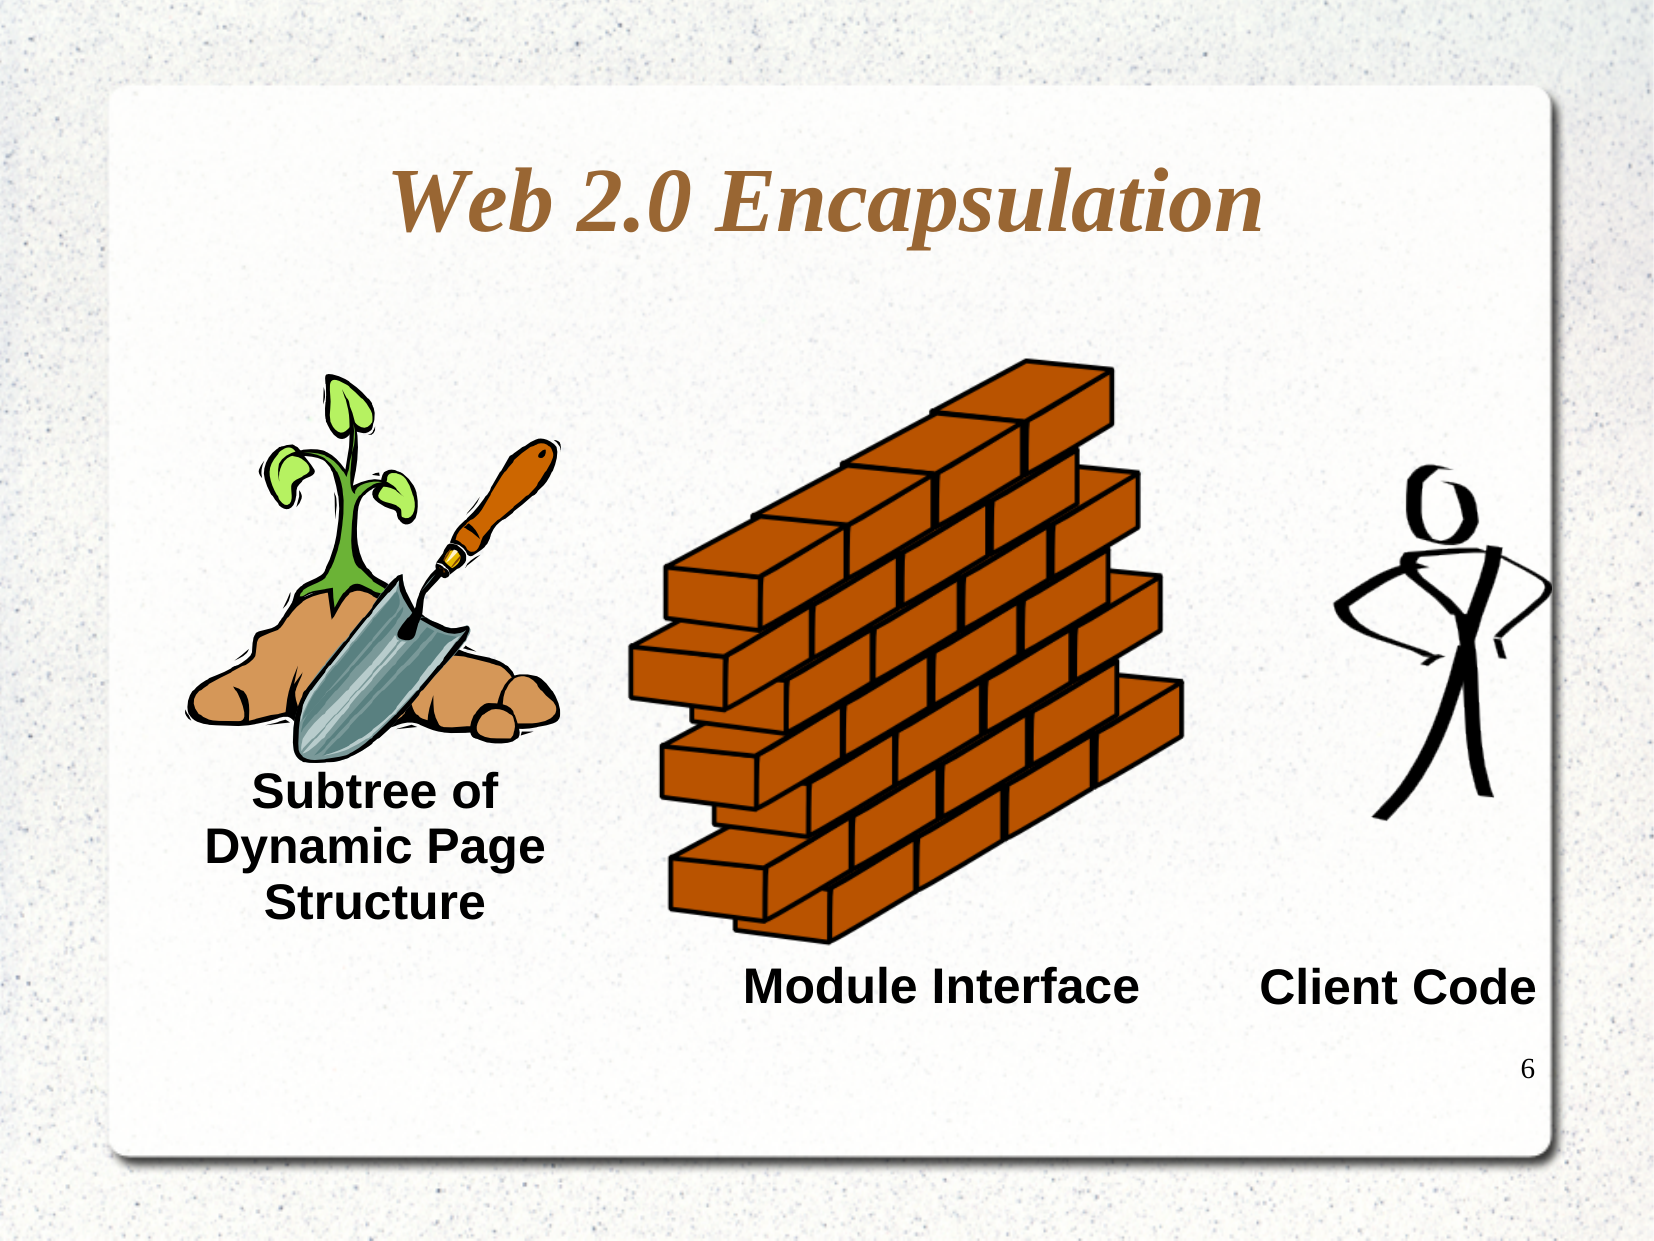

# Web 2.0 Encapsulation
Subtree of Dynamic Page Structure
Module Interface
Client Code
6